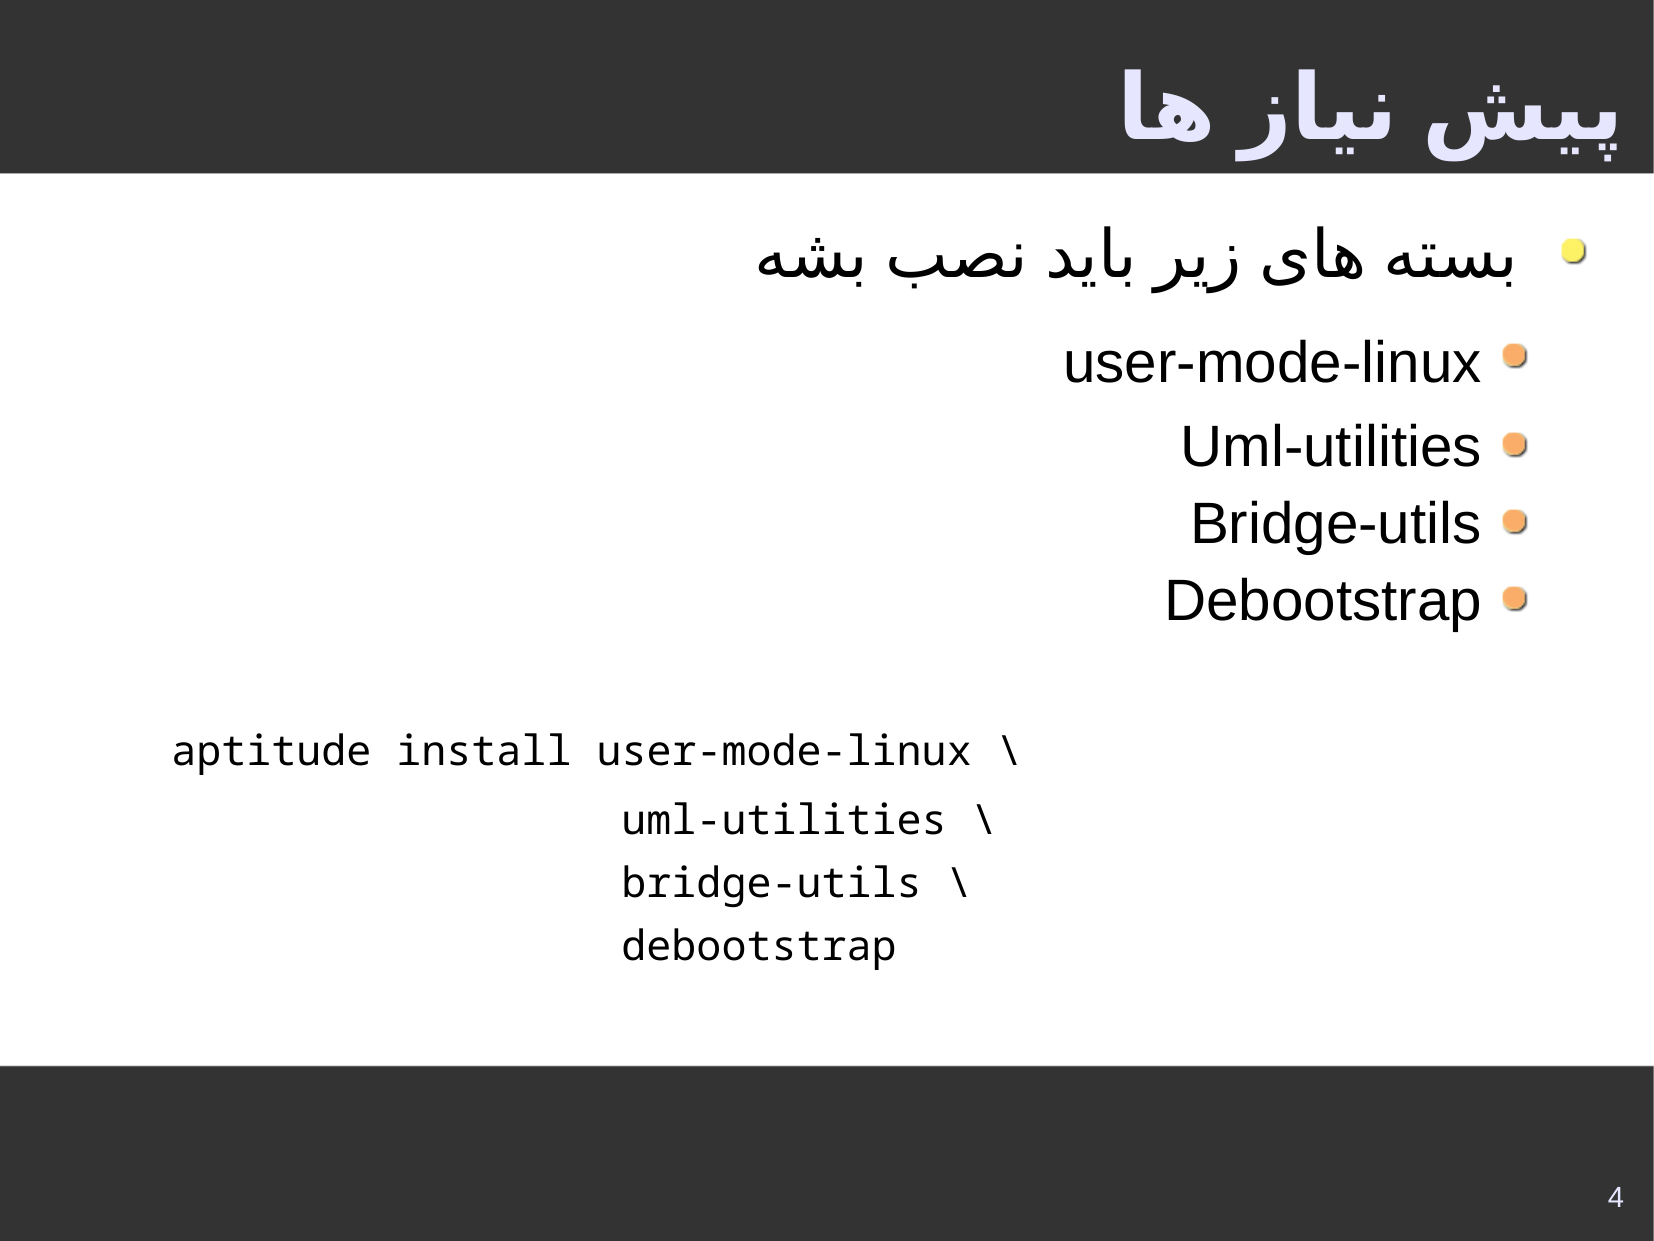

# پیش نیاز ها
 بسته های زیر باید نصب بشه
user-mode-linux
Uml-utilities
Bridge-utils
Debootstrap
aptitude install user-mode-linux \
 uml-utilities \
 bridge-utils \
 debootstrap
4